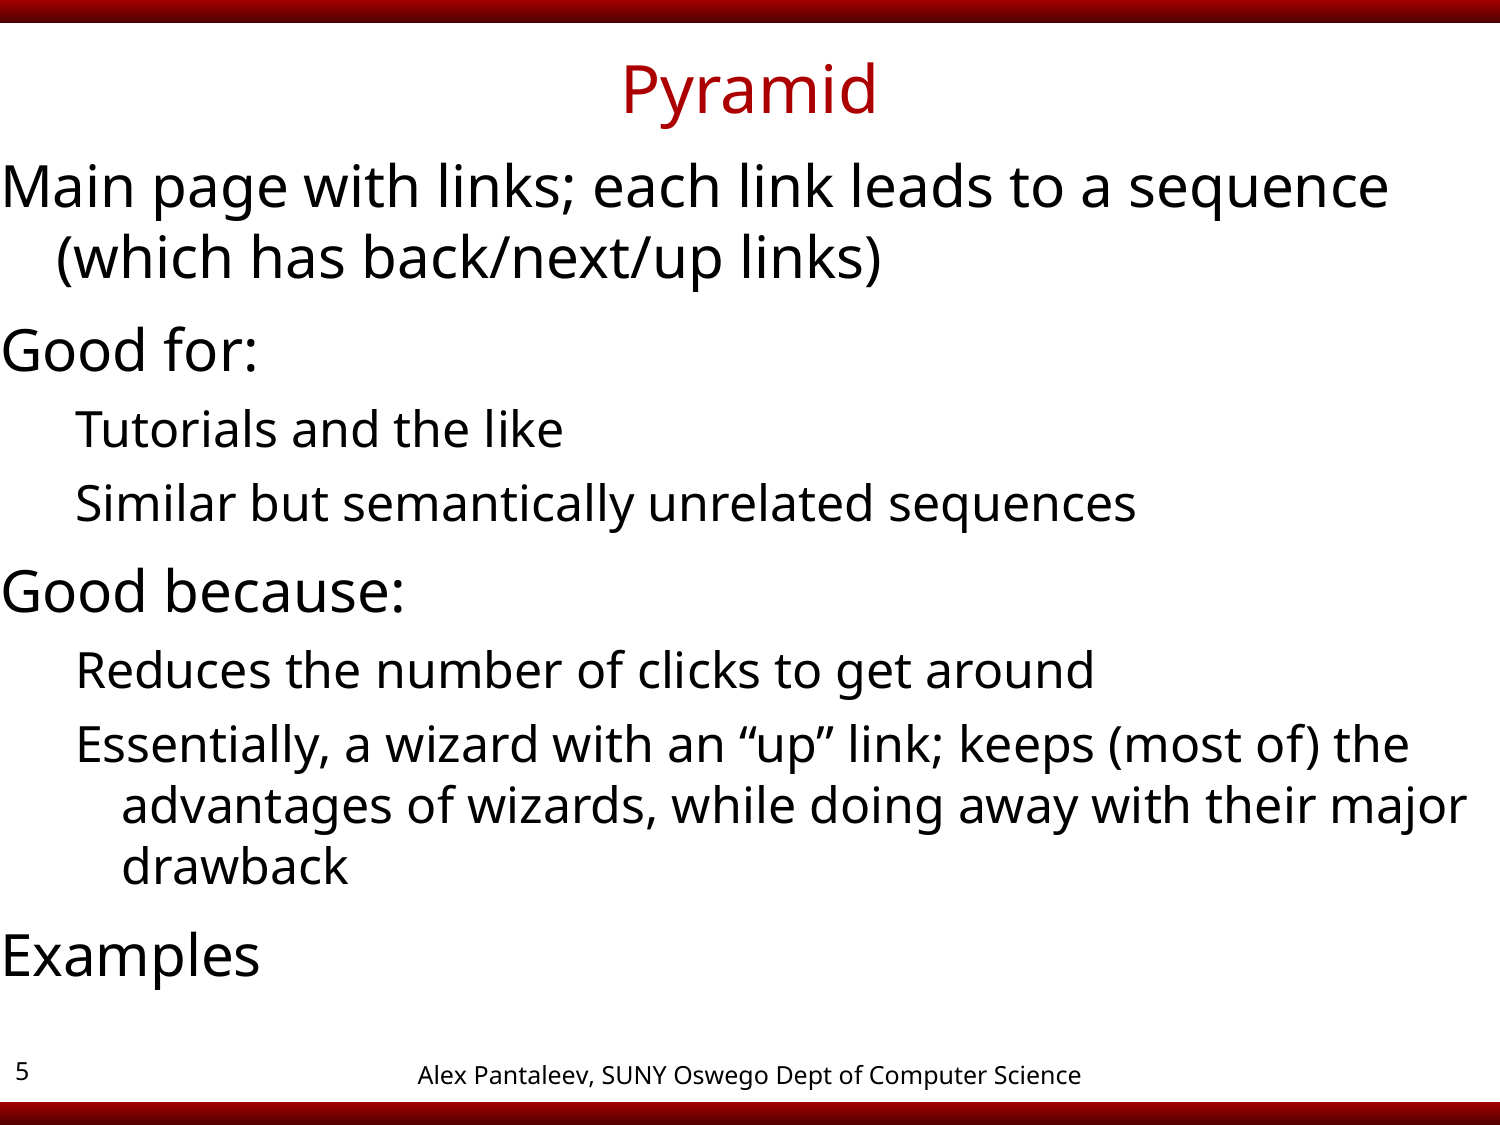

# Pyramid
Main page with links; each link leads to a sequence (which has back/next/up links)
Good for:
Tutorials and the like
Similar but semantically unrelated sequences
Good because:
Reduces the number of clicks to get around
Essentially, a wizard with an “up” link; keeps (most of) the advantages of wizards, while doing away with their major drawback
Examples
5